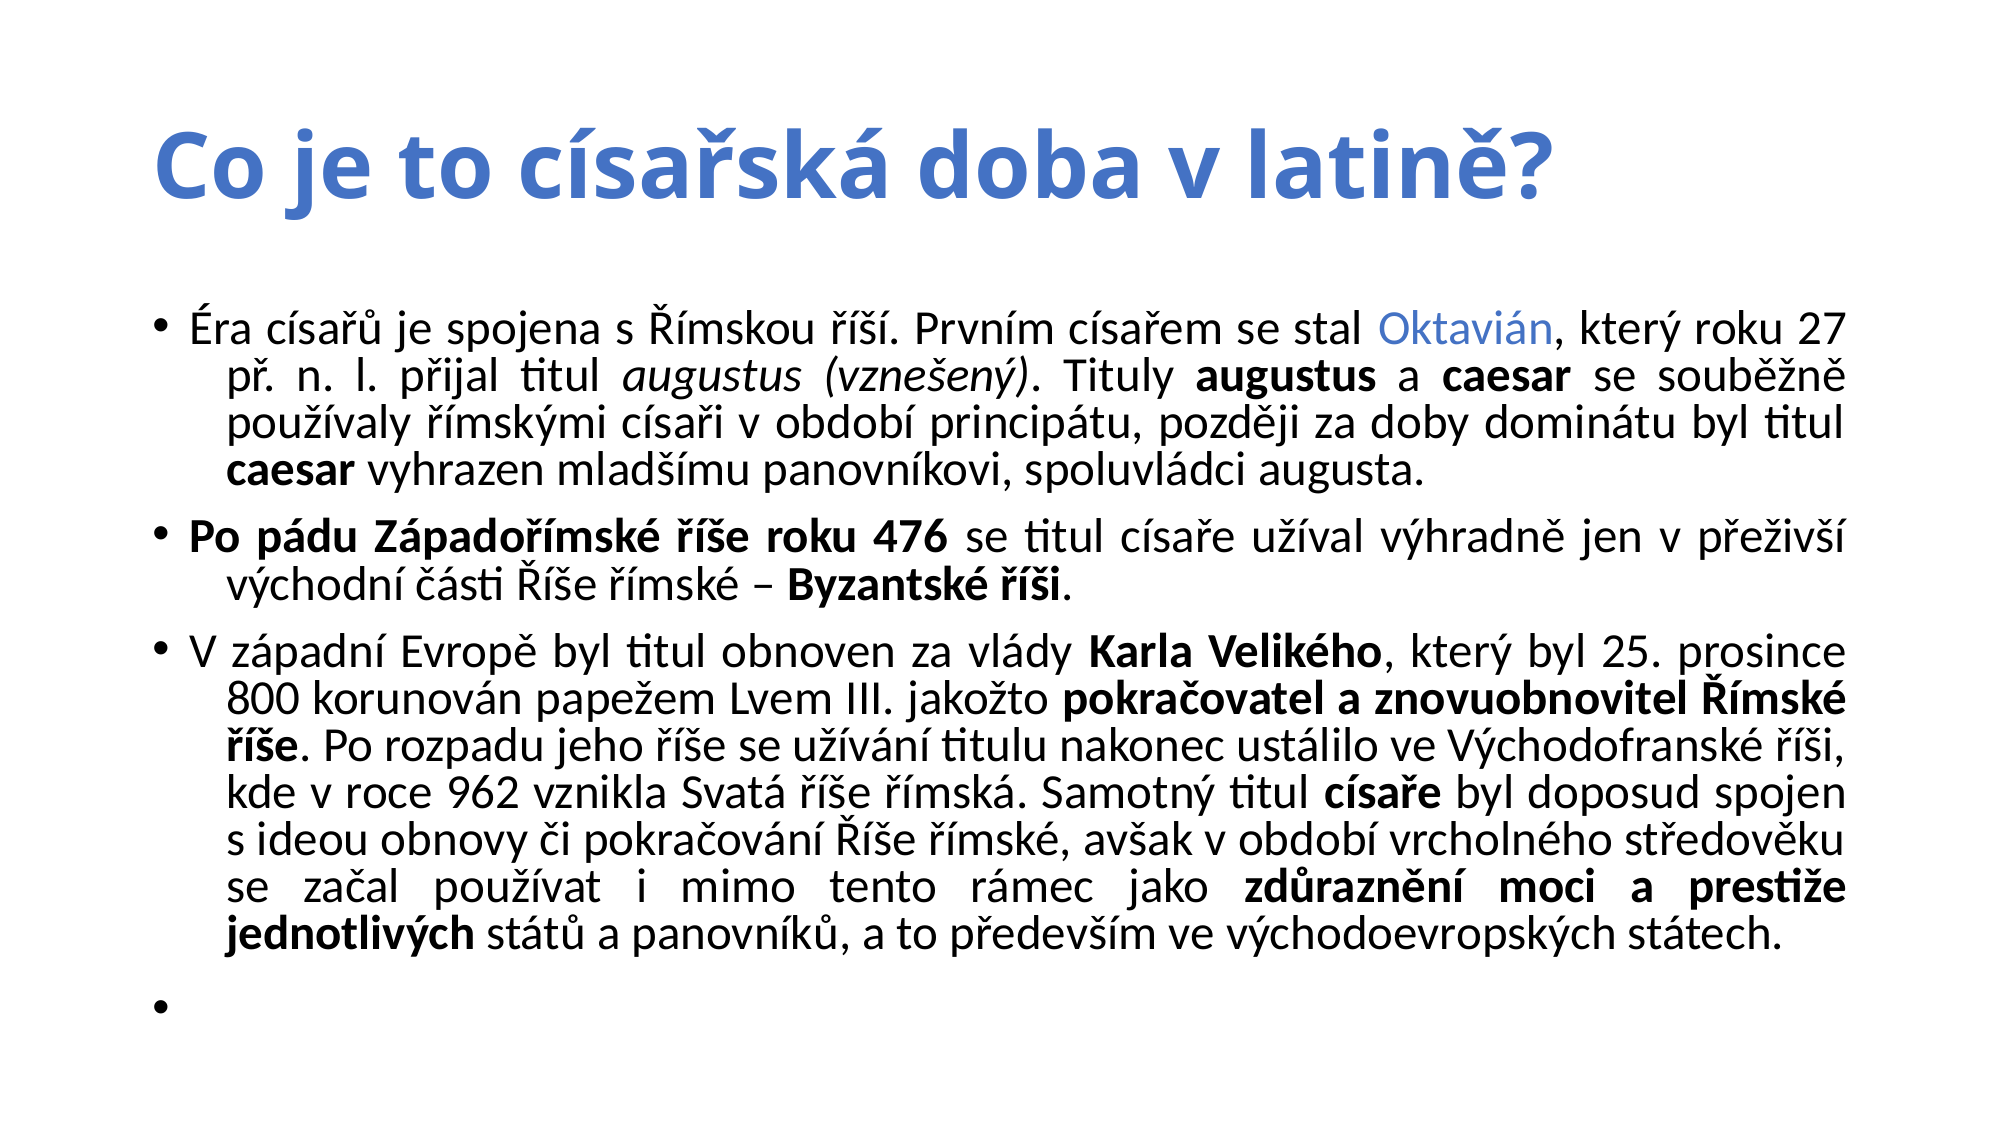

# Co je to císařská doba v latině?
Éra císařů je spojena s Římskou říší. Prvním císařem se stal Oktavián, který roku 27 př. n. l. přijal titul augustus (vznešený). Tituly augustus a caesar se souběžně používaly římskými císaři v období principátu, později za doby dominátu byl titul caesar vyhrazen mladšímu panovníkovi, spoluvládci augusta.
Po pádu Západořímské říše roku 476 se titul císaře užíval výhradně jen v přeživší východní části Říše římské – Byzantské říši.
V západní Evropě byl titul obnoven za vlády Karla Velikého, který byl 25. prosince 800 korunován papežem Lvem III. jakožto pokračovatel a znovuobnovitel Římské říše. Po rozpadu jeho říše se užívání titulu nakonec ustálilo ve Východofranské říši, kde v roce 962 vznikla Svatá říše římská. Samotný titul císaře byl doposud spojen s ideou obnovy či pokračování Říše římské, avšak v období vrcholného středověku se začal používat i mimo tento rámec jako zdůraznění moci a prestiže jednotlivých států a panovníků, a to především ve východoevropských státech.